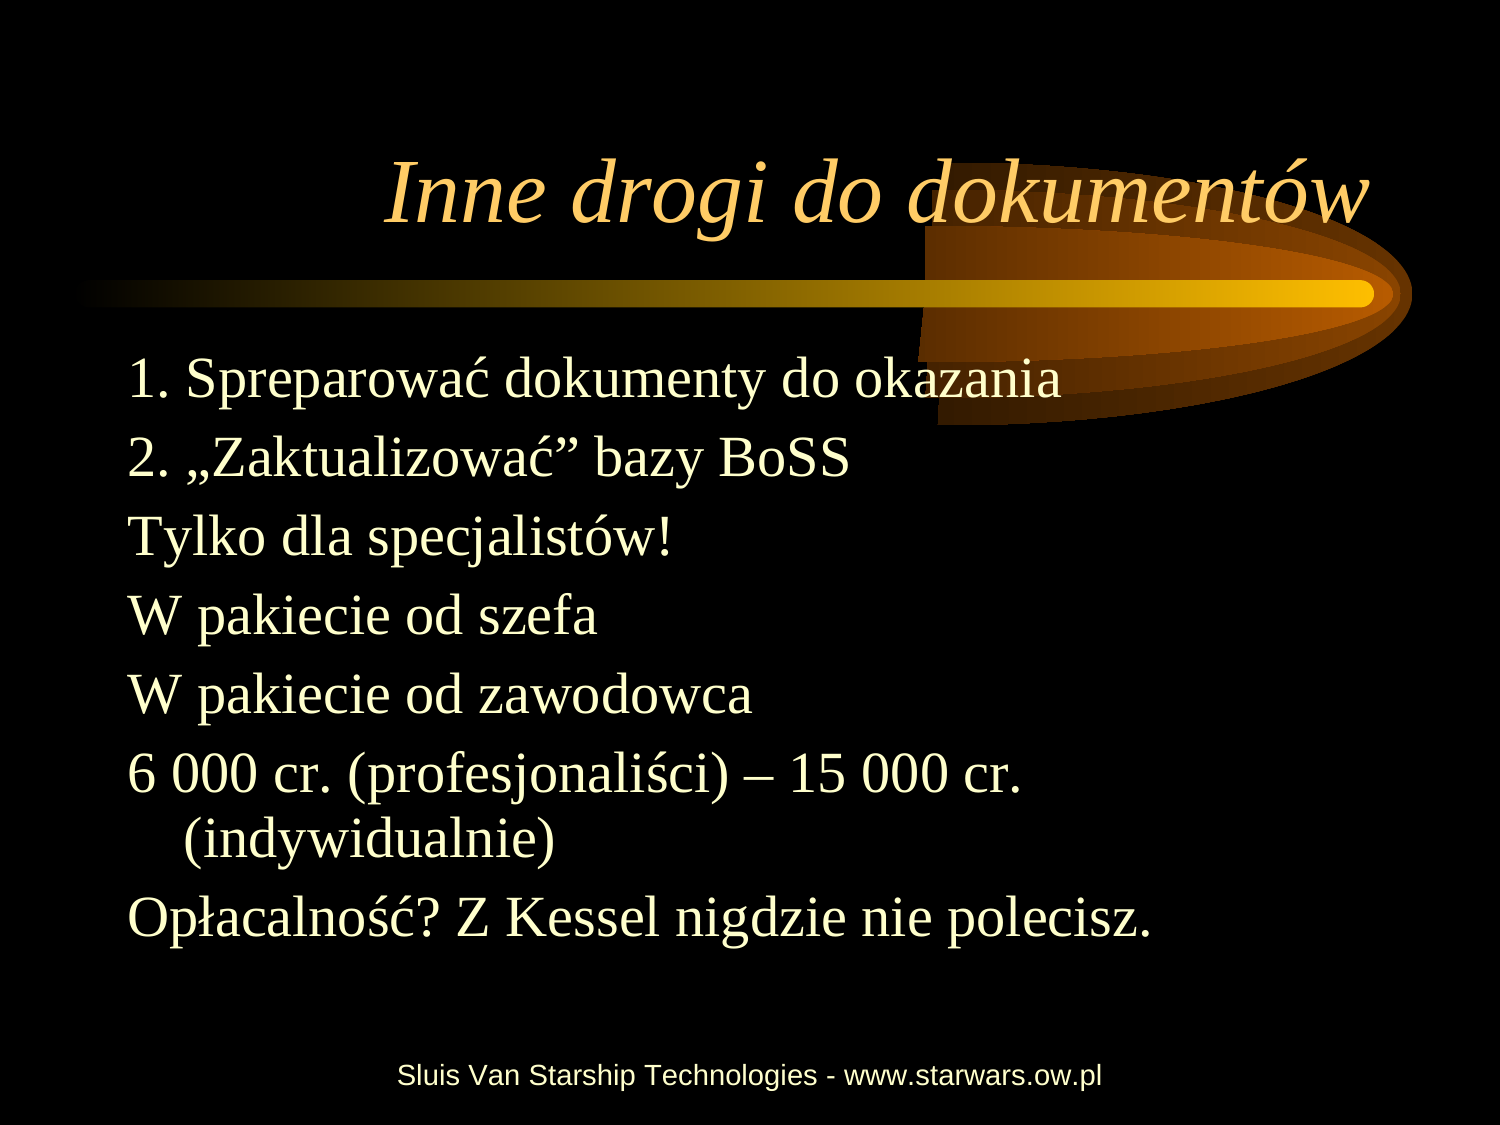

# Inne drogi do dokumentów
1. Spreparować dokumenty do okazania
2. „Zaktualizować” bazy BoSS
Tylko dla specjalistów!
W pakiecie od szefa
W pakiecie od zawodowca
6 000 cr. (profesjonaliści) – 15 000 cr. (indywidualnie)
Opłacalność? Z Kessel nigdzie nie polecisz.
Sluis Van Starship Technologies - www.starwars.ow.pl